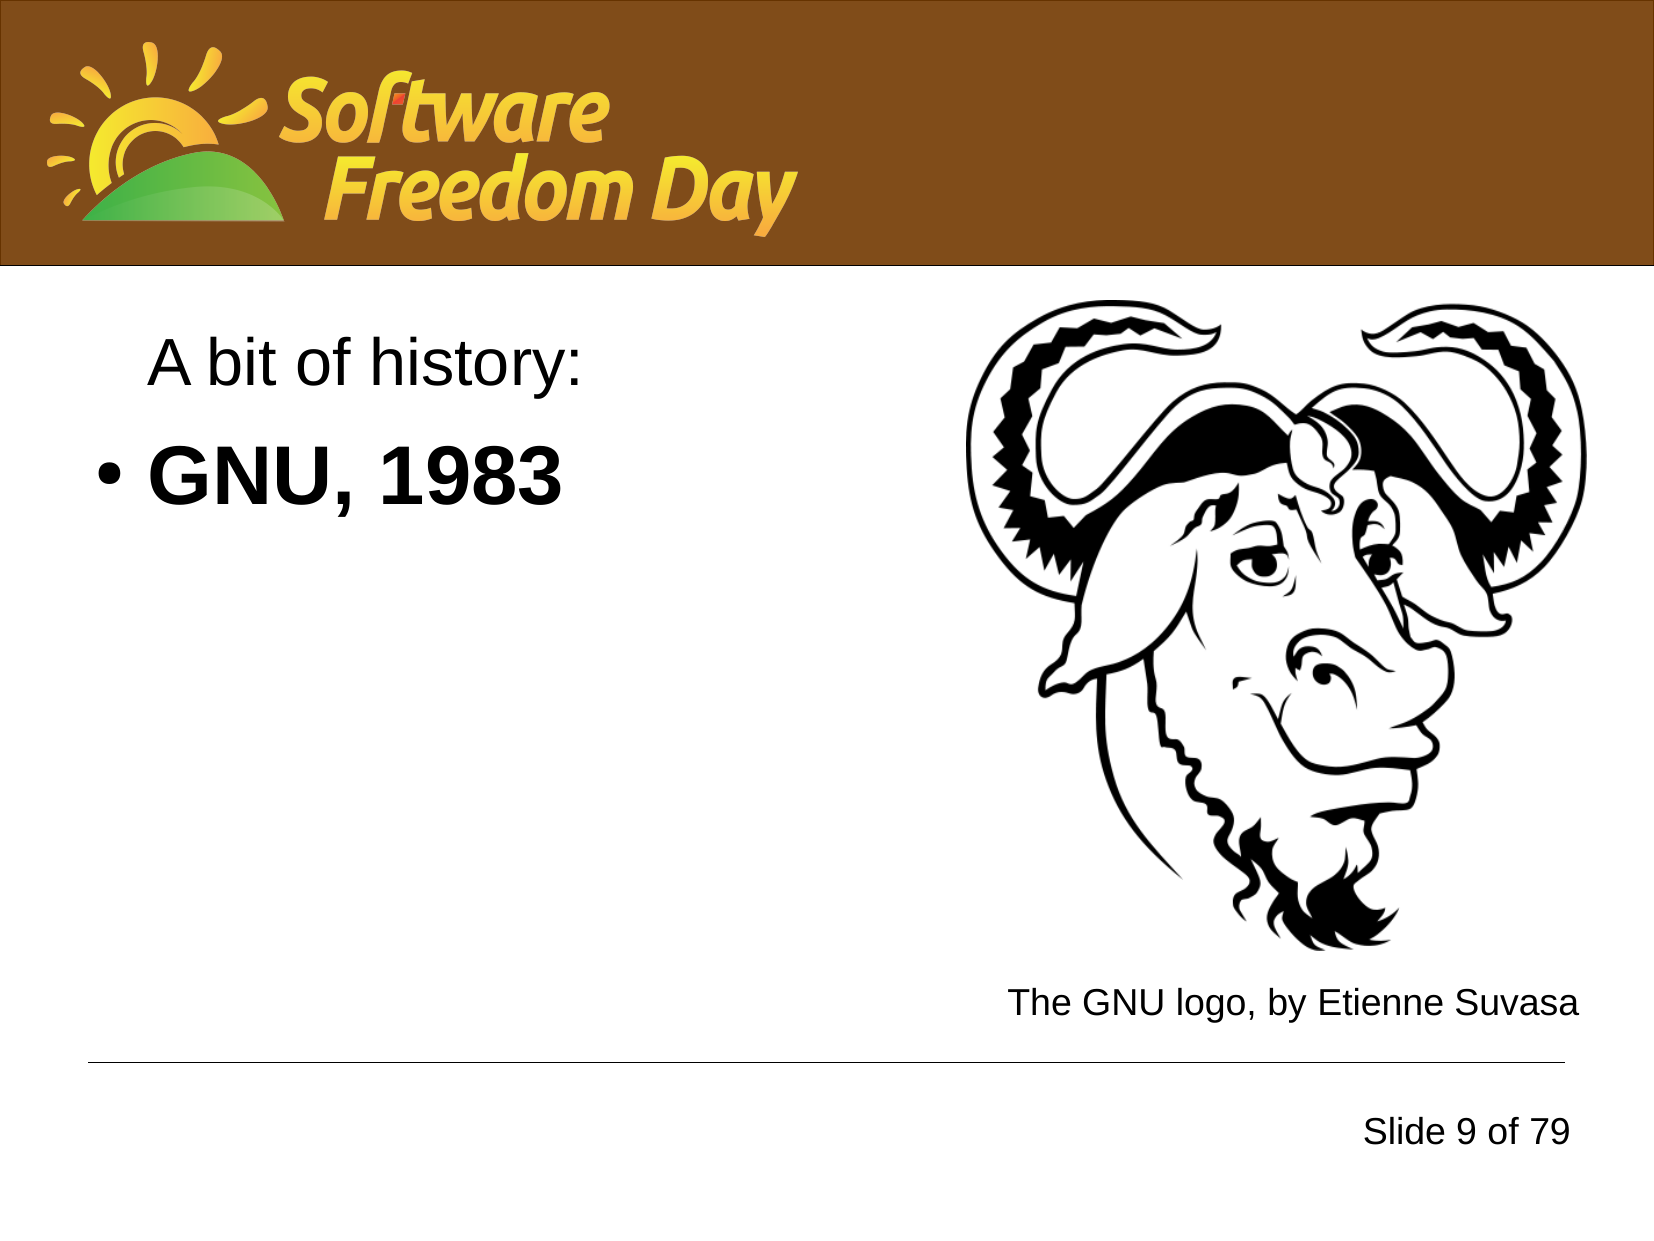

#
A bit of history:
GNU, 1983
The GNU logo, by Etienne Suvasa
9